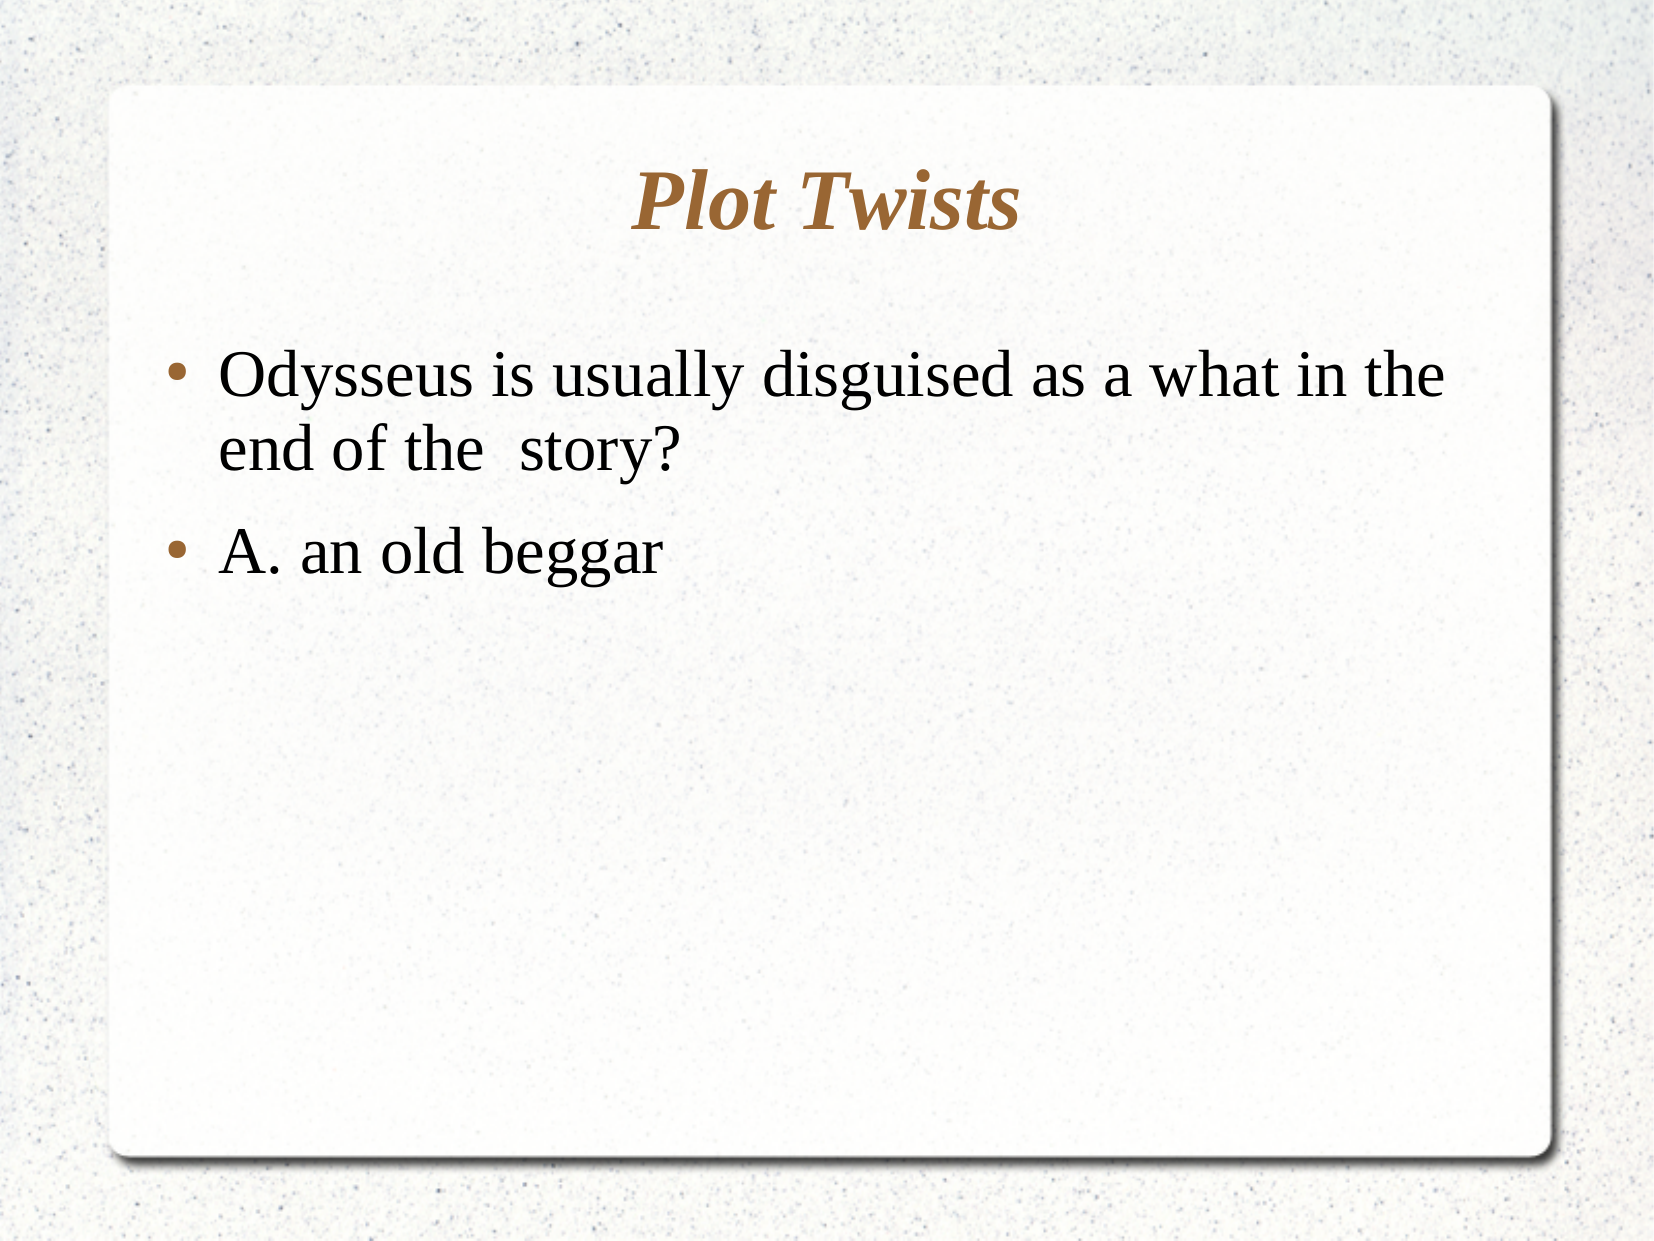

# Plot Twists
Odysseus is usually disguised as a what in the end of the story?
A. an old beggar